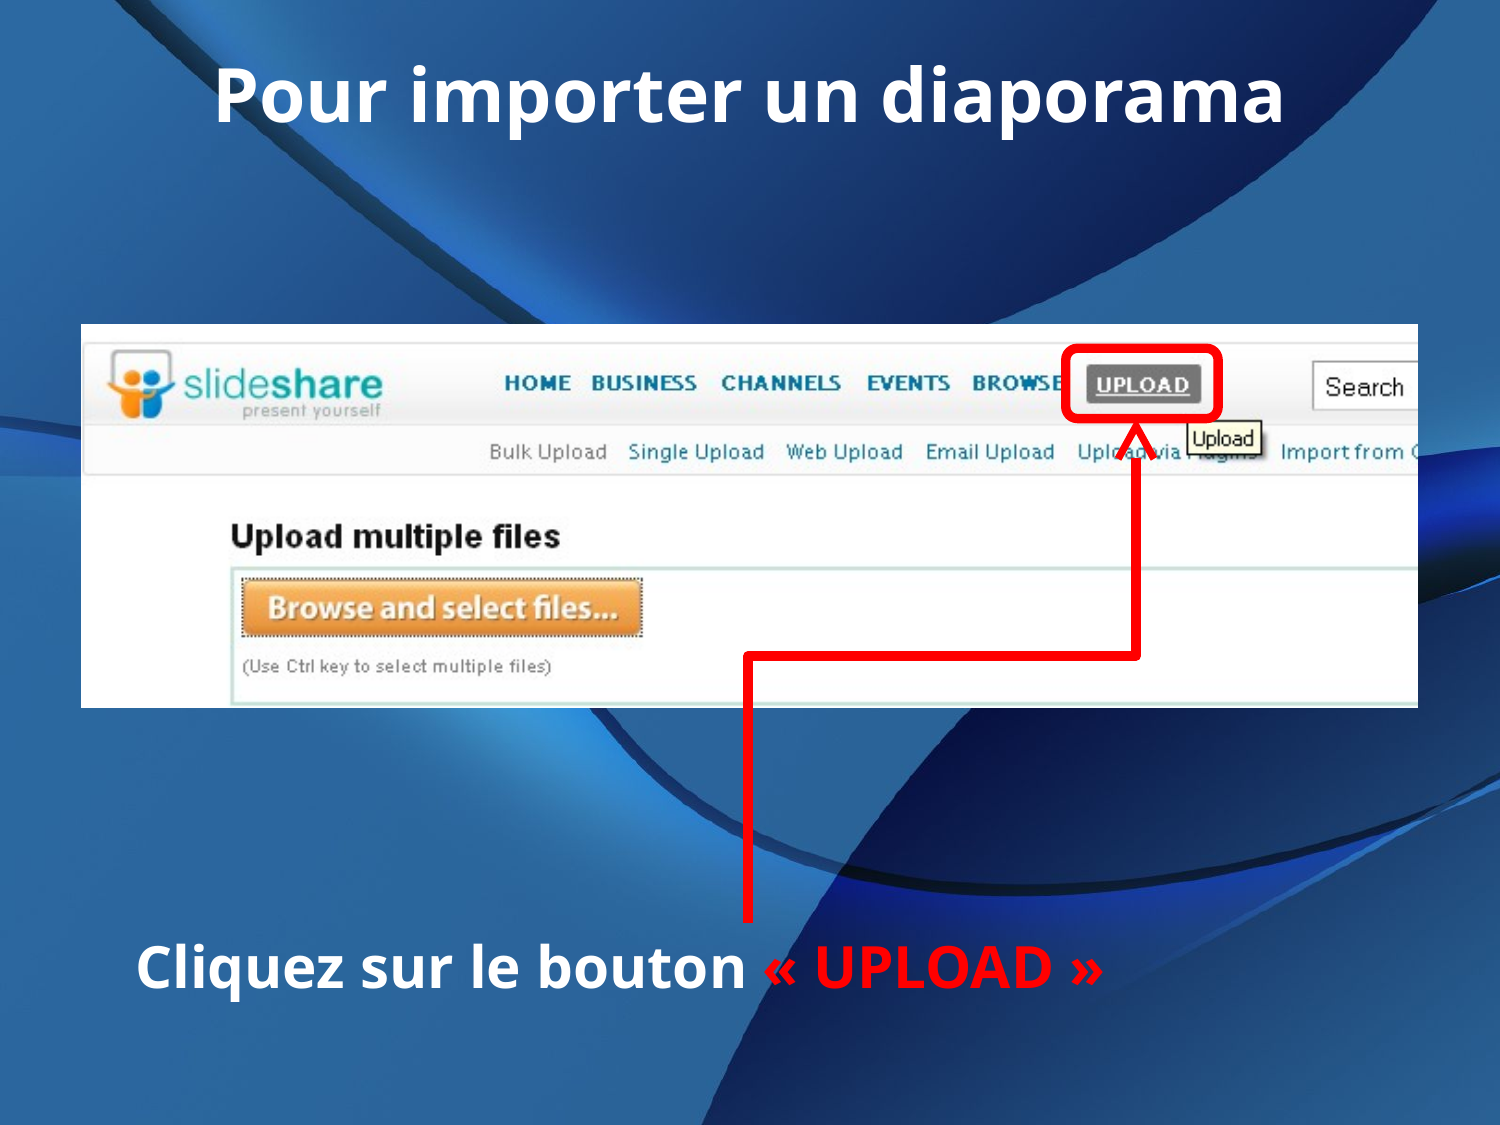

# Pour importer un diaporama
Cliquez sur le bouton « UPLOAD »